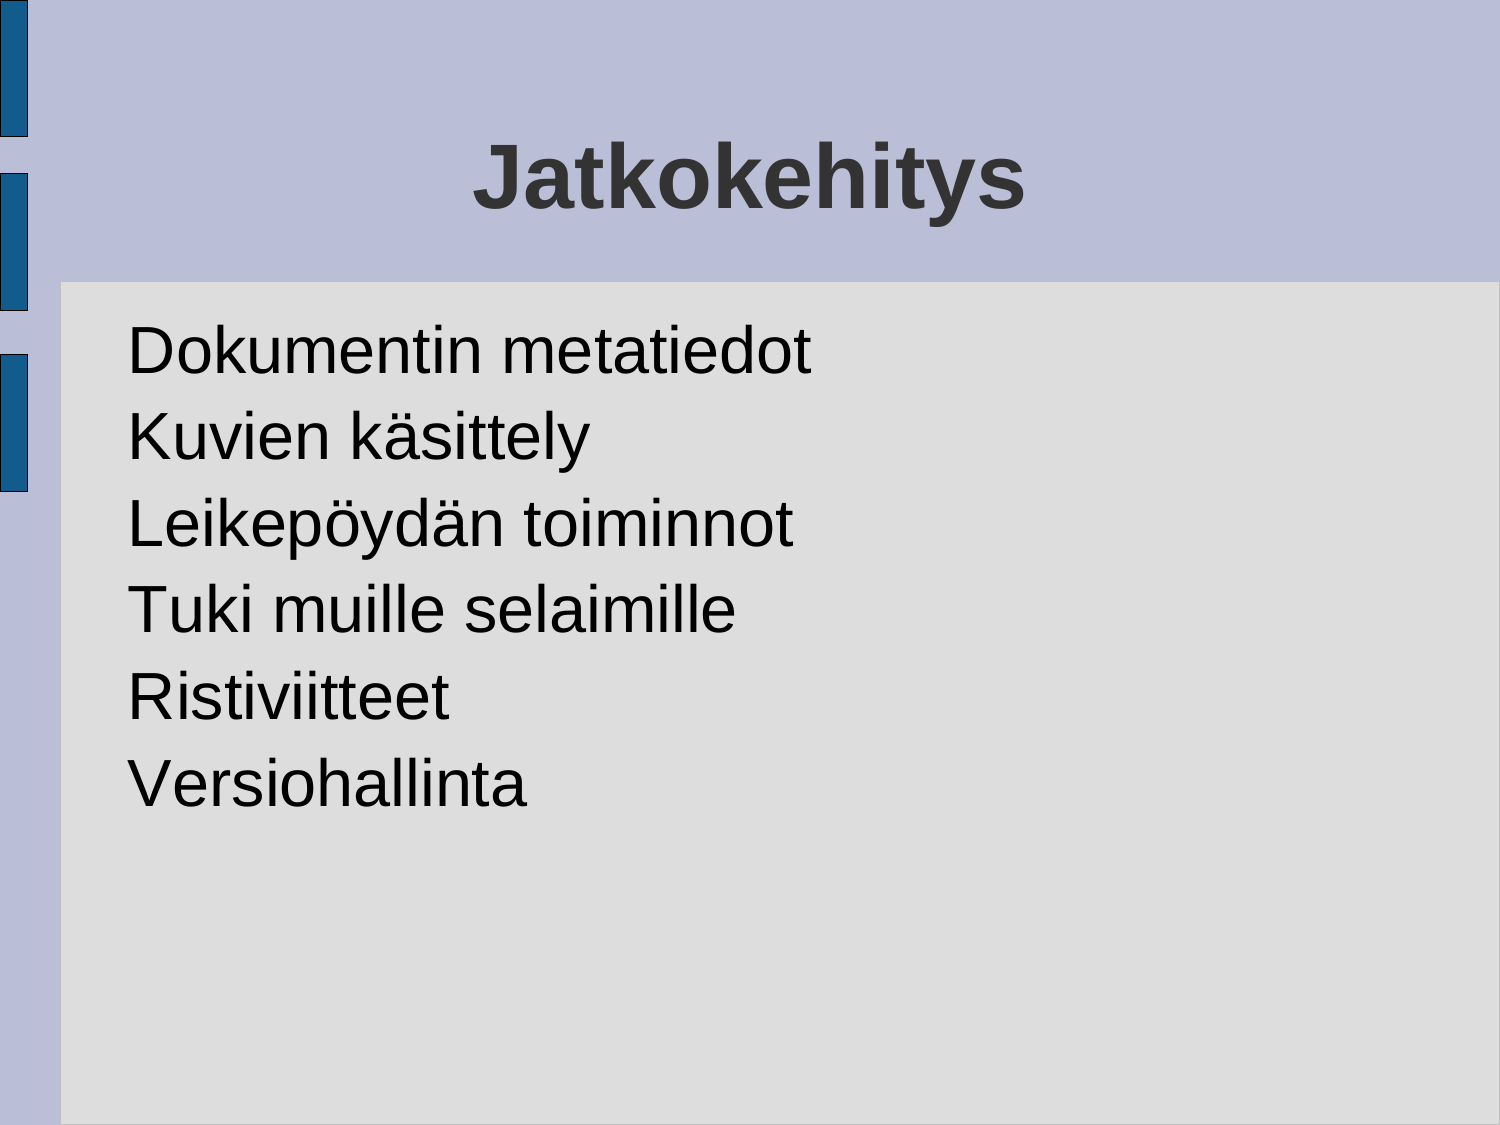

# Jatkokehitys
Dokumentin metatiedot
Kuvien käsittely
Leikepöydän toiminnot
Tuki muille selaimille
Ristiviitteet
Versiohallinta